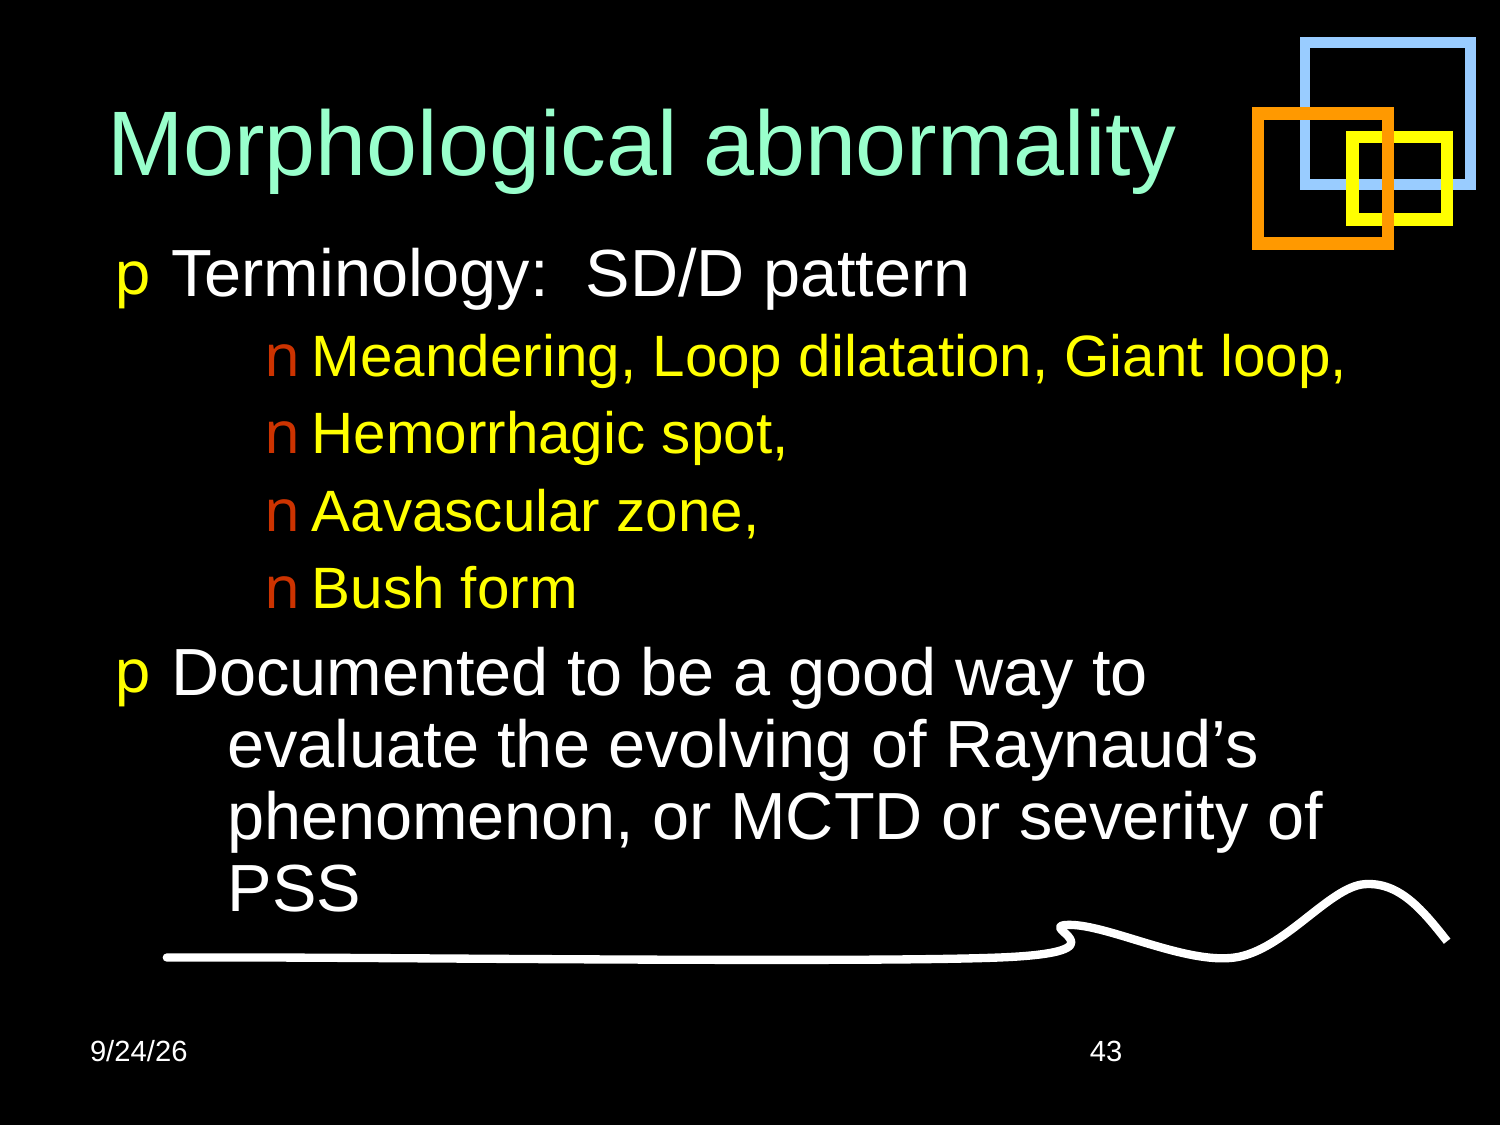

# Morphological abnormality
Terminology: SD/D pattern
Meandering, Loop dilatation, Giant loop,
Hemorrhagic spot,
Aavascular zone,
Bush form
Documented to be a good way to evaluate the evolving of Raynaud’s phenomenon, or MCTD or severity of PSS